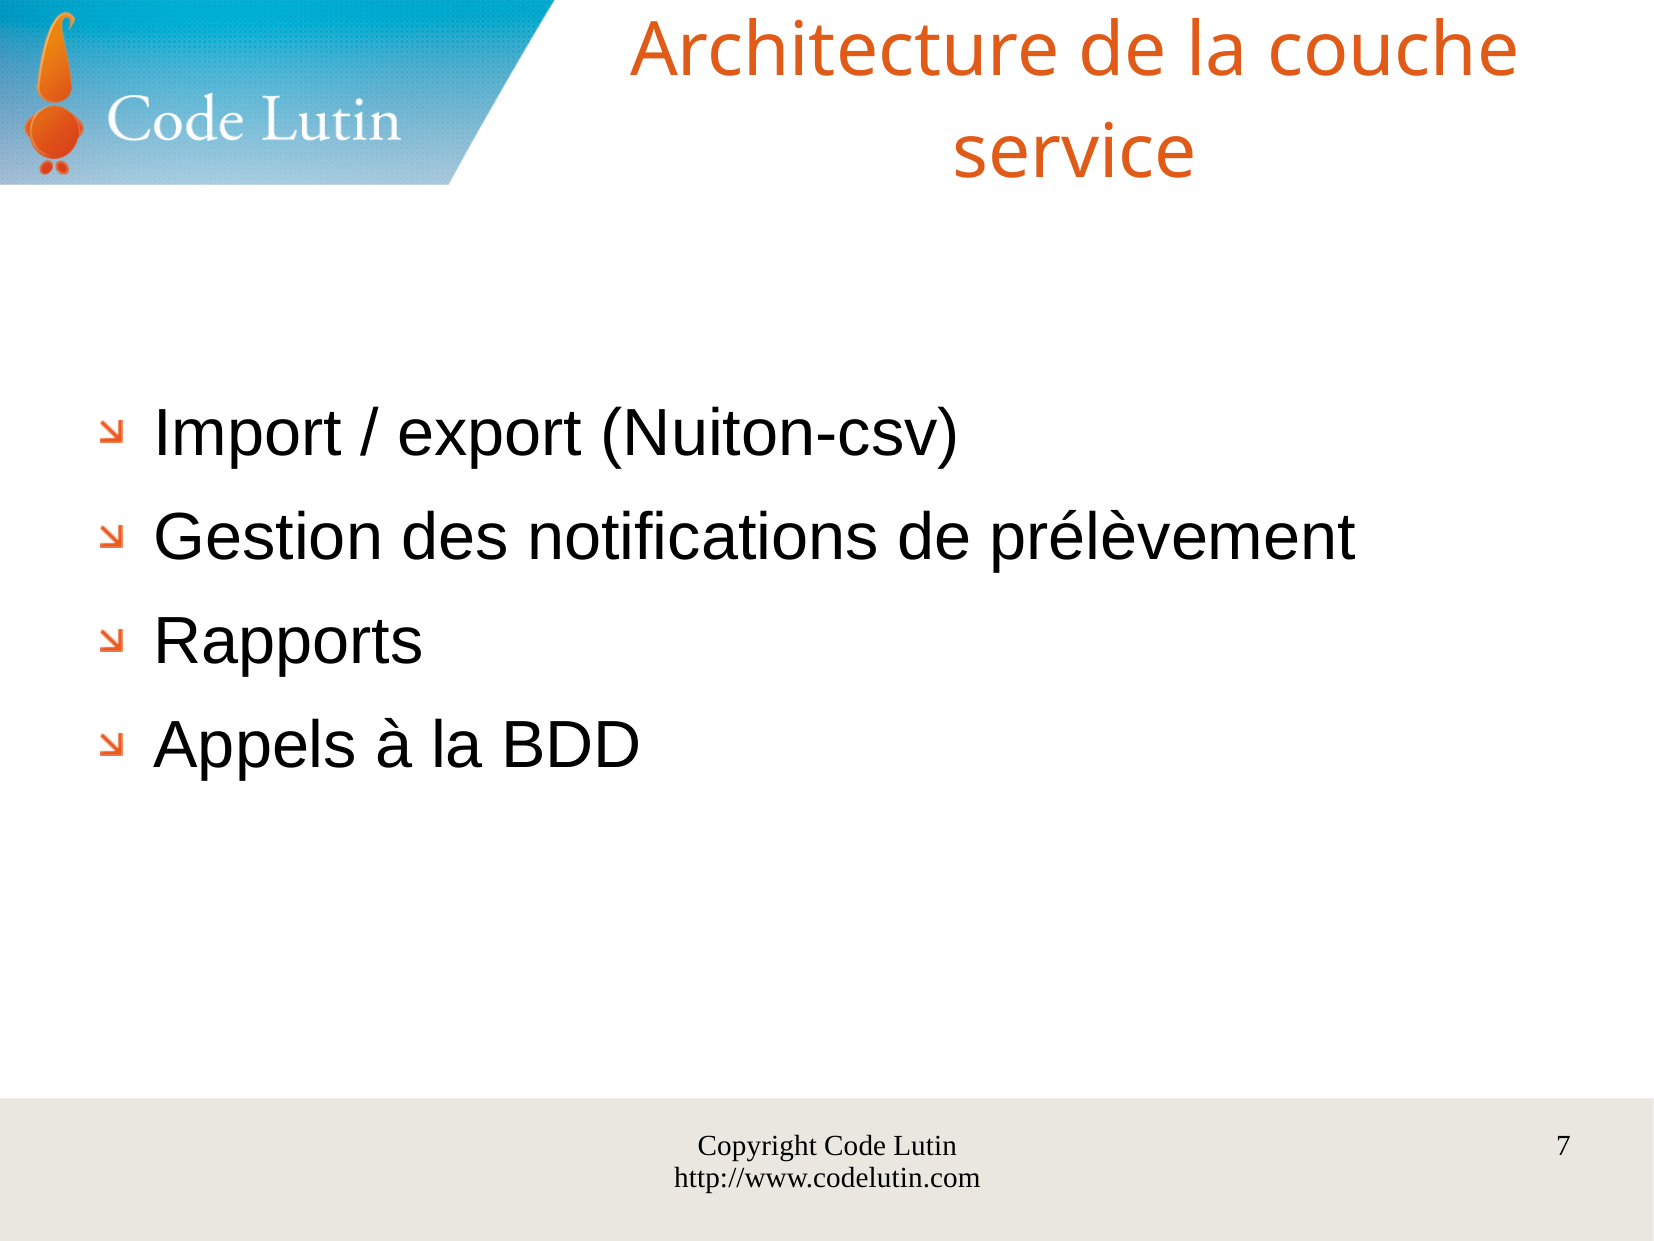

# Architecture de la couche service
Import / export (Nuiton-csv)
Gestion des notifications de prélèvement
Rapports
Appels à la BDD
7